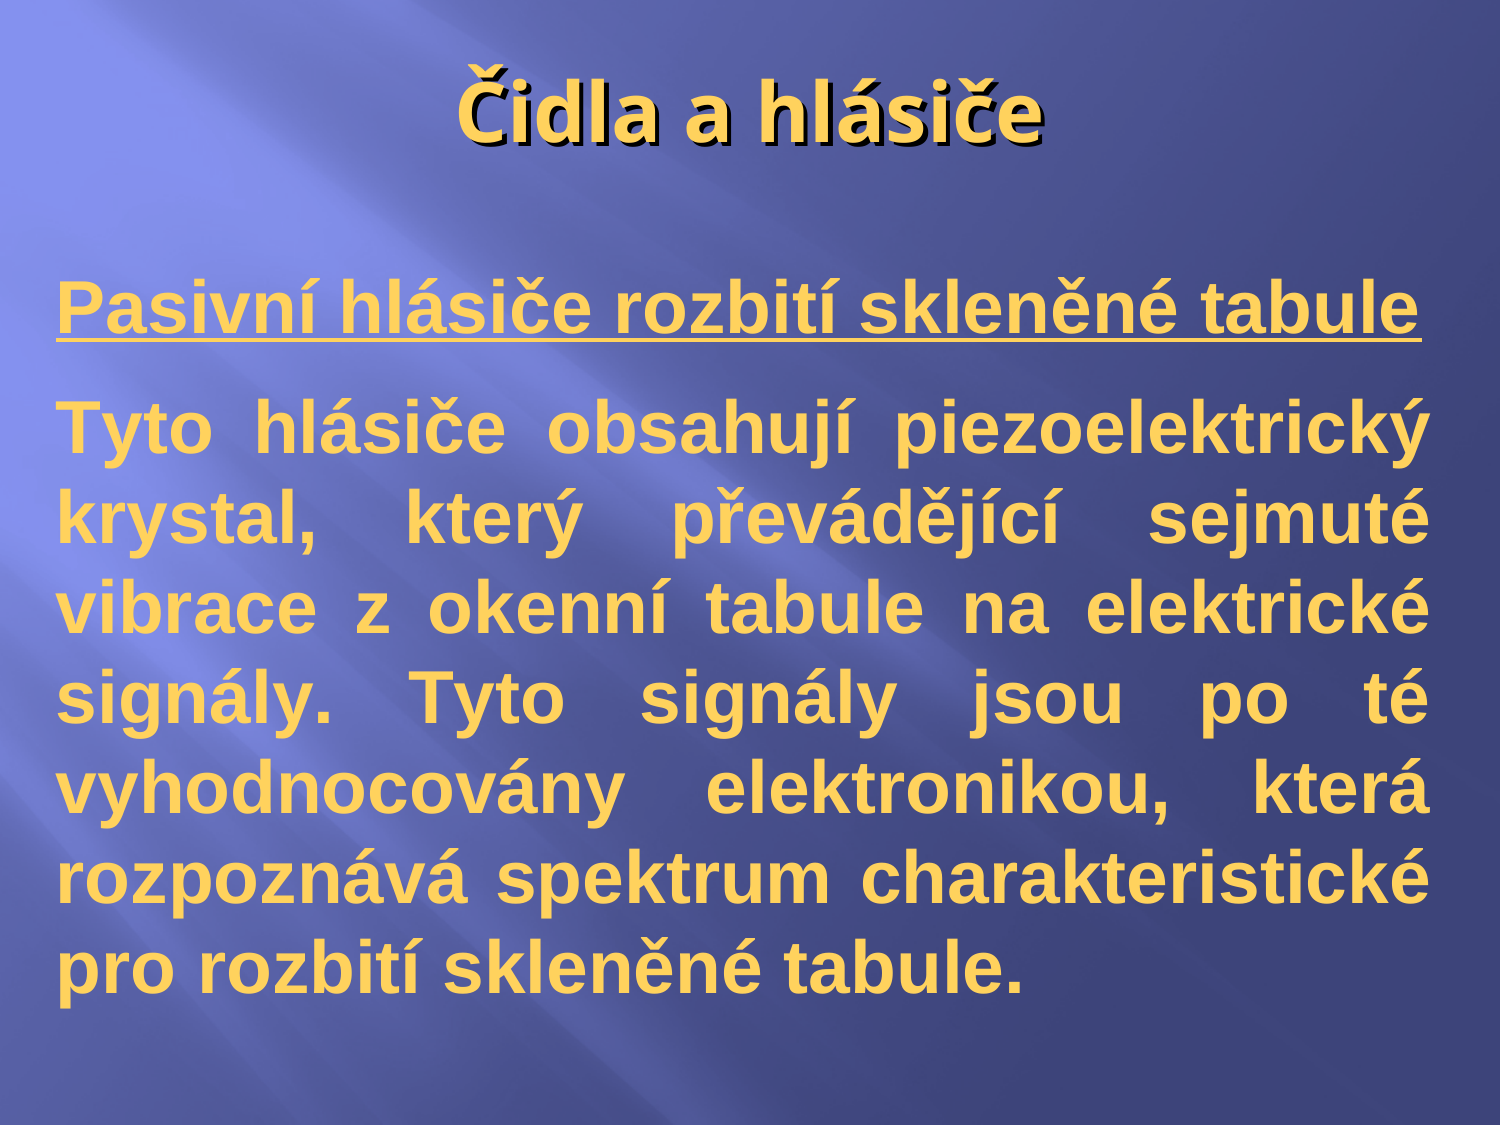

# Čidla a hlásiče
Pasivní hlásiče rozbití skleněné tabule
Tyto hlásiče obsahují piezoelektrický krystal, který převádějící sejmuté vibrace z okenní tabule na elektrické signály. Tyto signály jsou po té vyhodnocovány elektronikou, která rozpoznává spektrum charakteristické pro rozbití skleněné tabule.